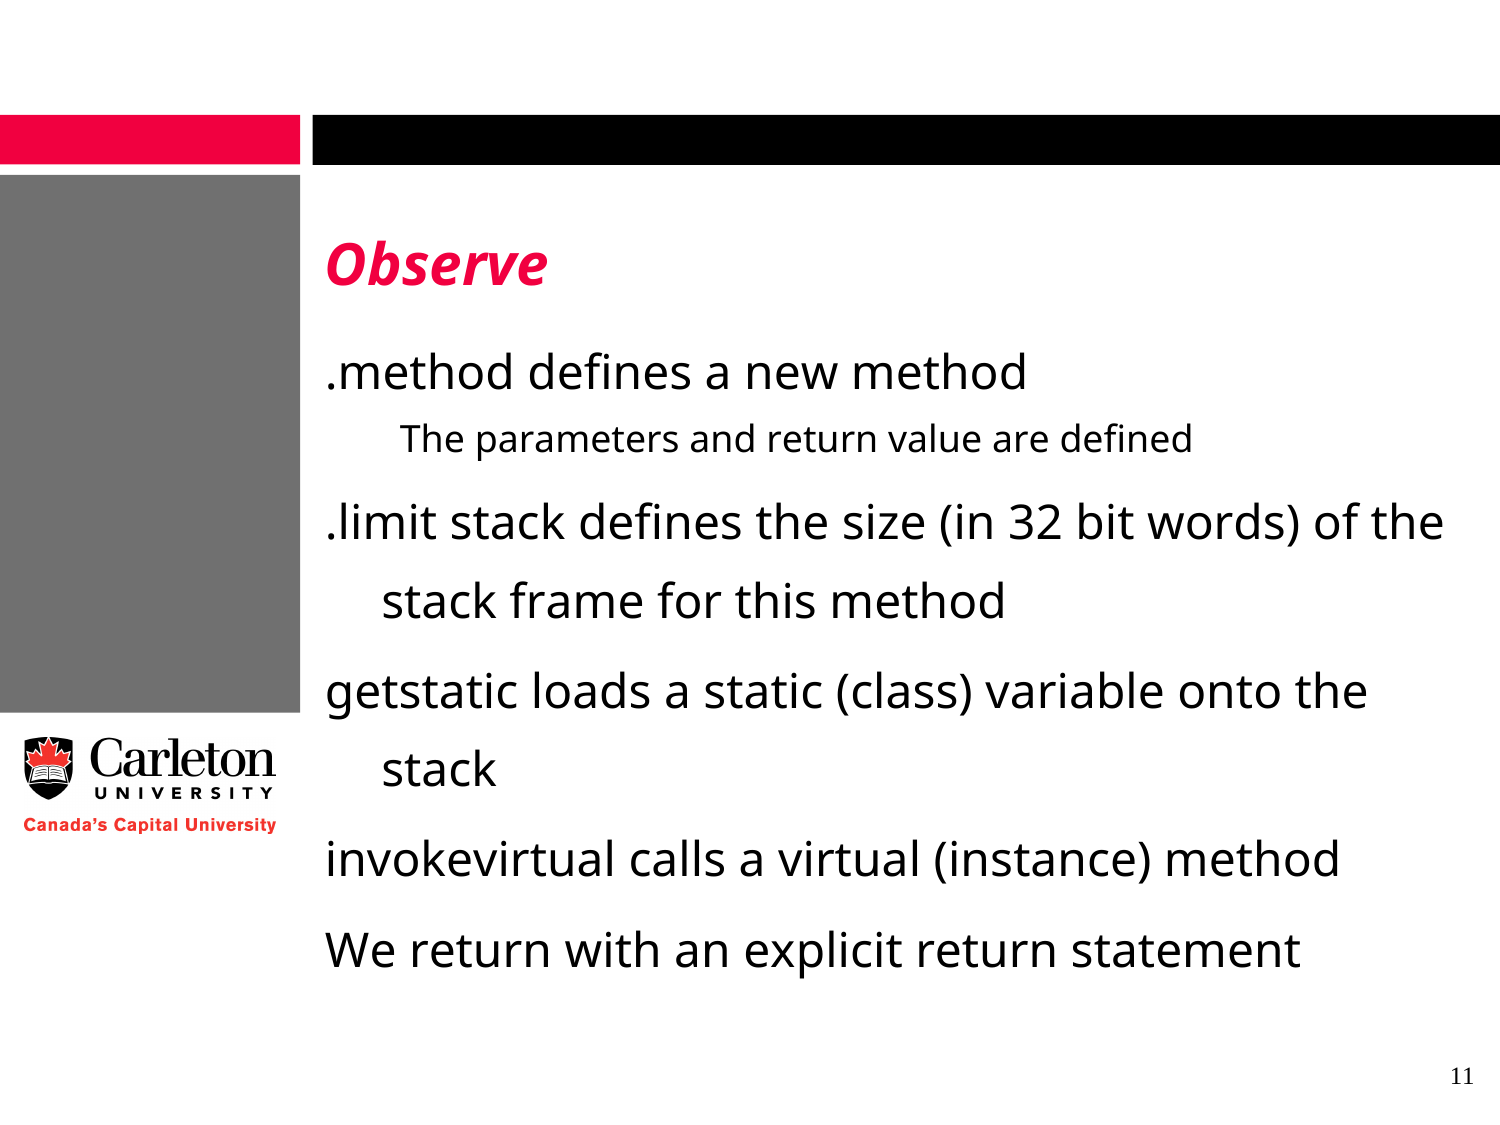

# Observe
.method defines a new method
The parameters and return value are defined
.limit stack defines the size (in 32 bit words) of the stack frame for this method
getstatic loads a static (class) variable onto the stack
invokevirtual calls a virtual (instance) method
We return with an explicit return statement
11